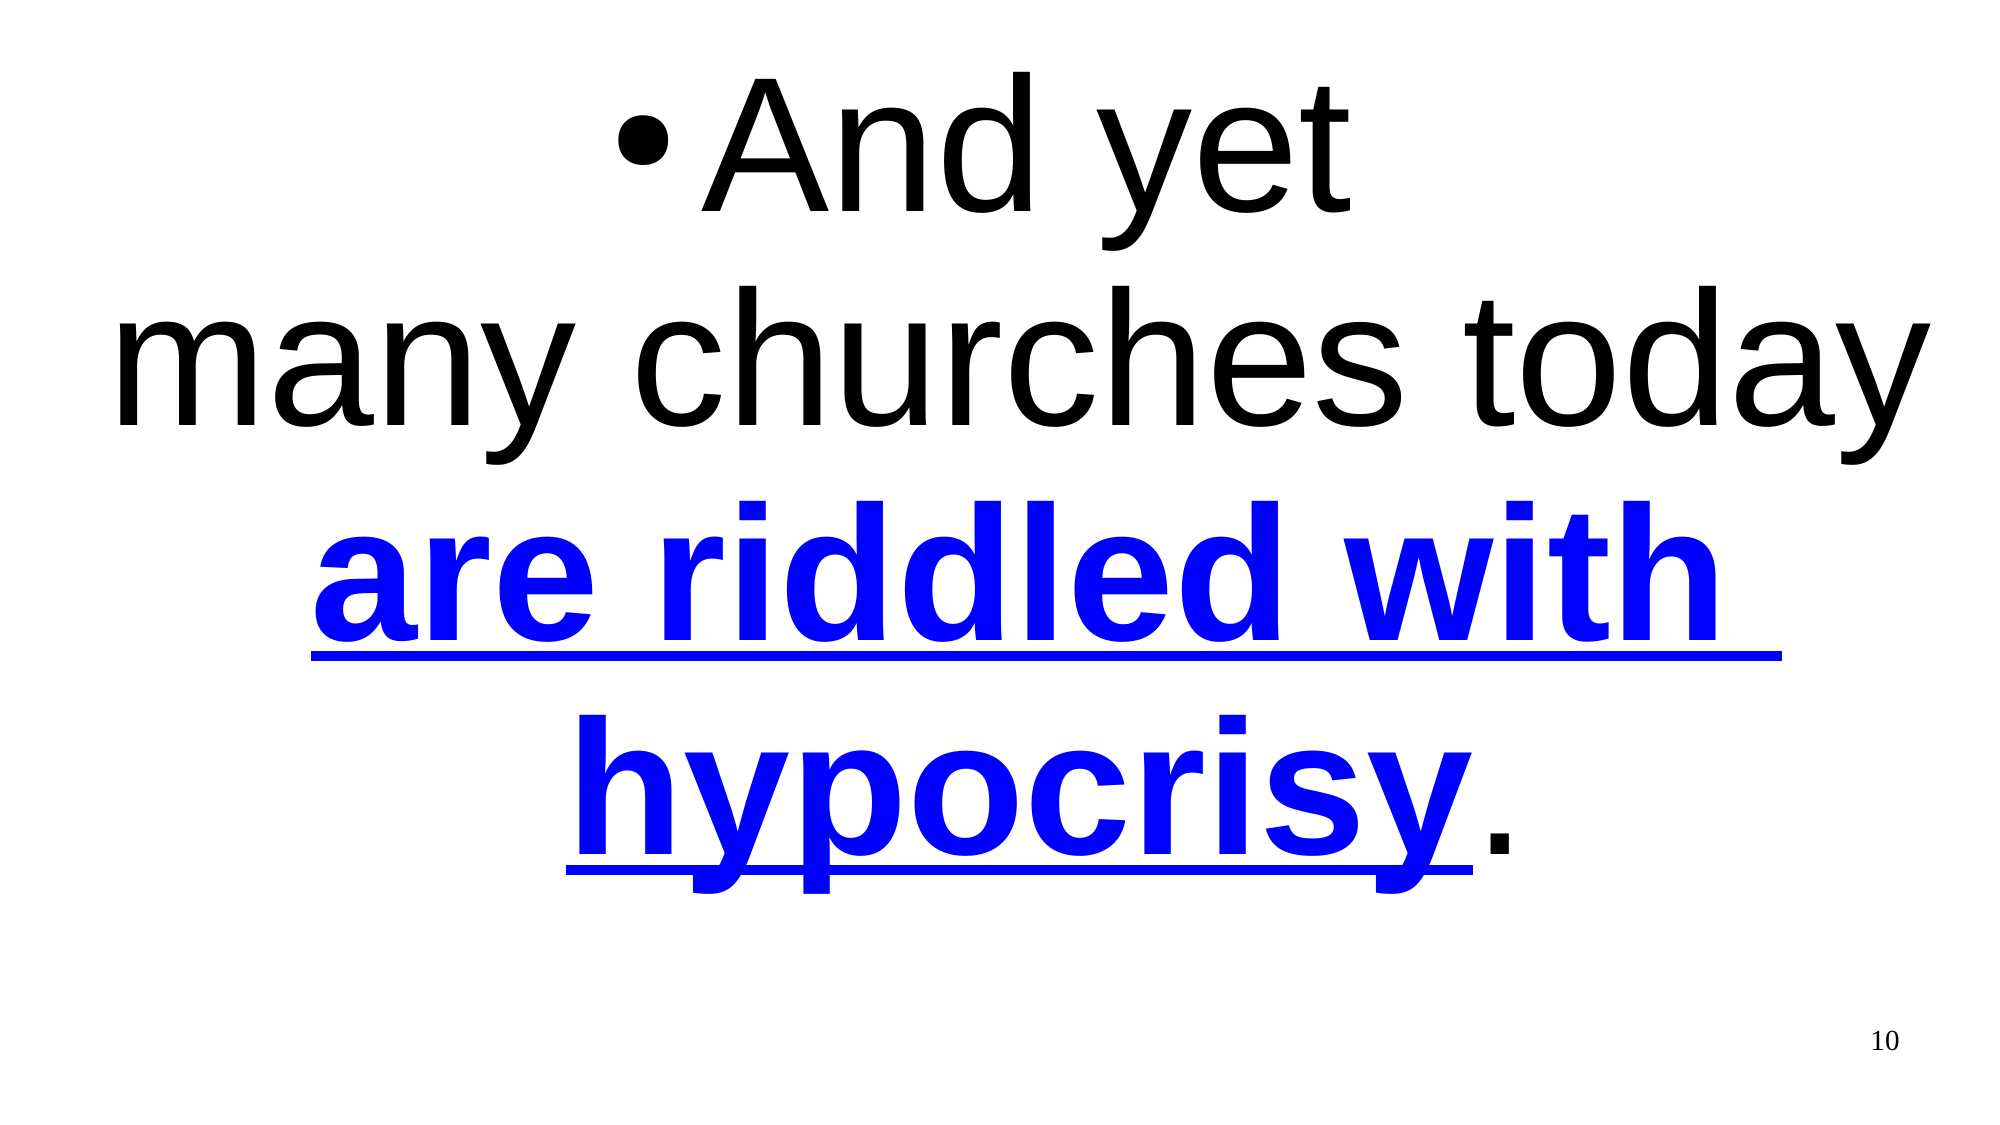

# And yet many churches today are riddled with hypocrisy.
10